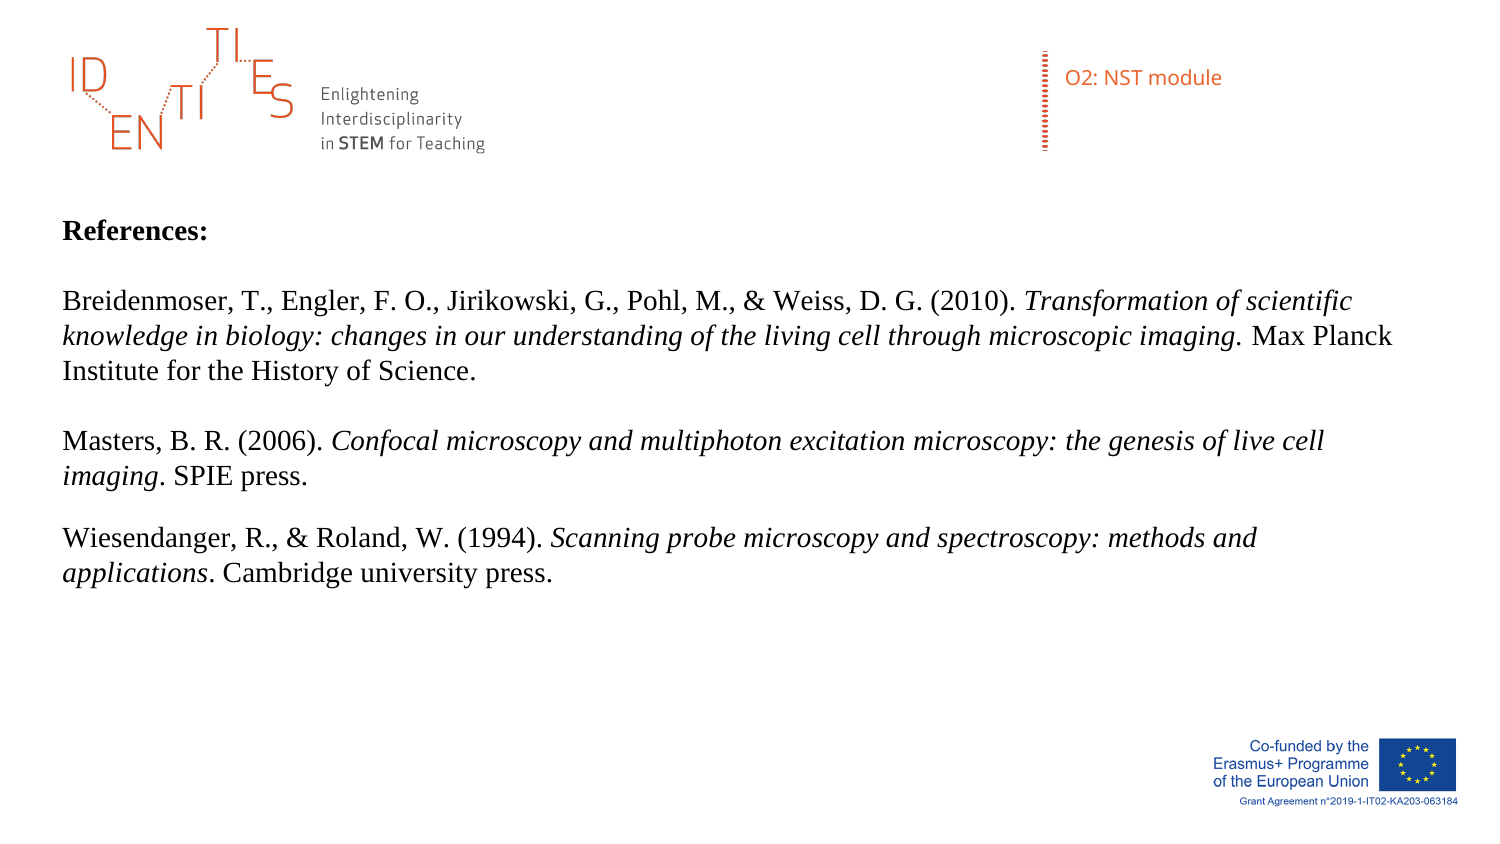

O2: NST module
References:
Breidenmoser, T., Engler, F. O., Jirikowski, G., Pohl, M., & Weiss, D. G. (2010). Transformation of scientific knowledge in biology: changes in our understanding of the living cell through microscopic imaging. Max Planck Institute for the History of Science.
Masters, B. R. (2006). Confocal microscopy and multiphoton excitation microscopy: the genesis of live cell imaging. SPIE press.
Wiesendanger, R., & Roland, W. (1994). Scanning probe microscopy and spectroscopy: methods and applications. Cambridge university press.